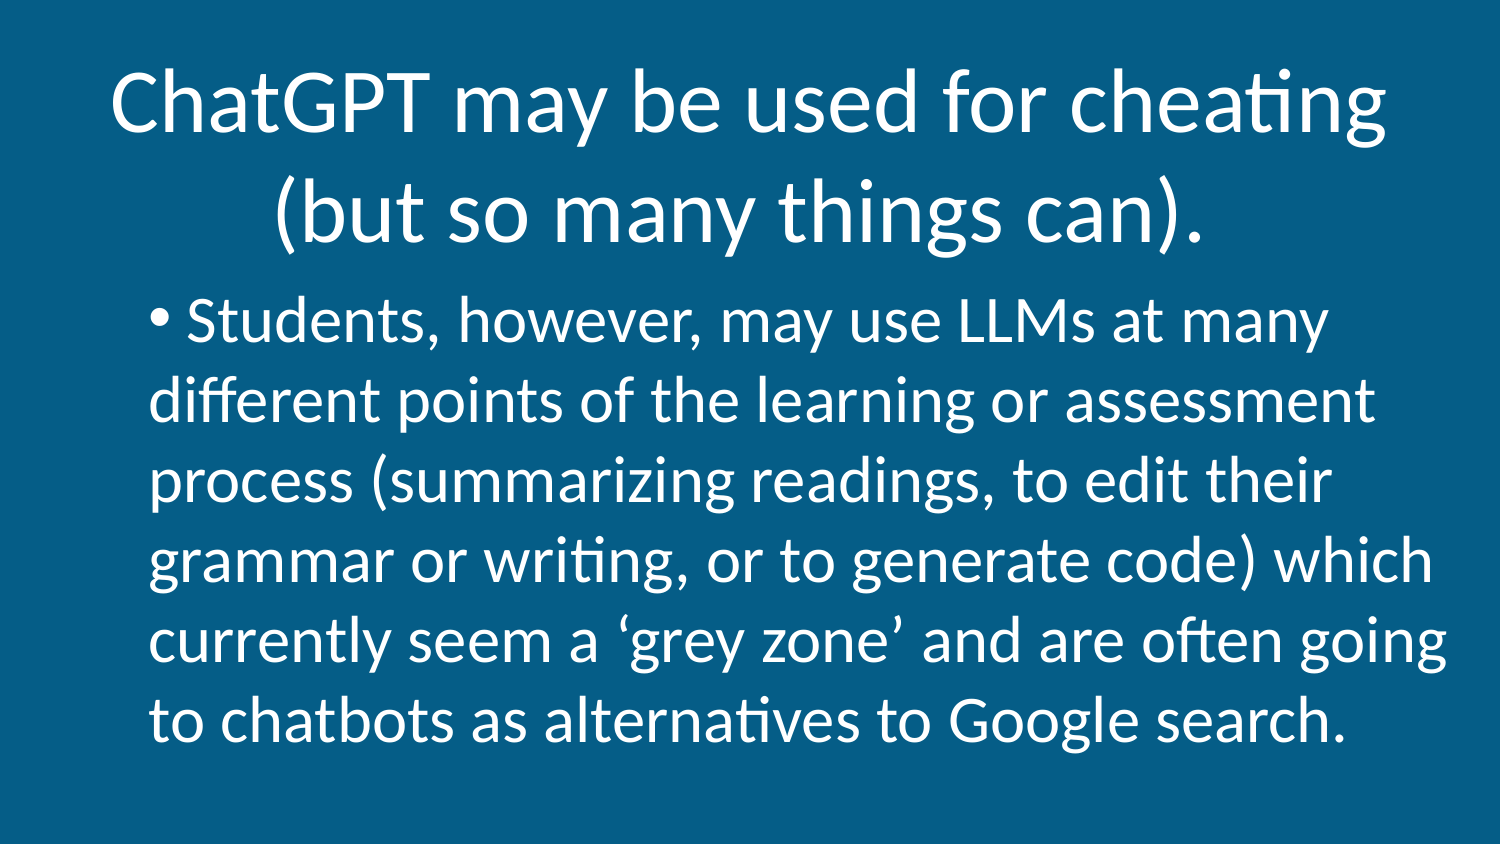

ChatGPT may be used for cheating (but so many things can).
# Students, however, may use LLMs at many different points of the learning or assessment process (summarizing readings, to edit their grammar or writing, or to generate code) which currently seem a ‘grey zone’ and are often going to chatbots as alternatives to Google search.